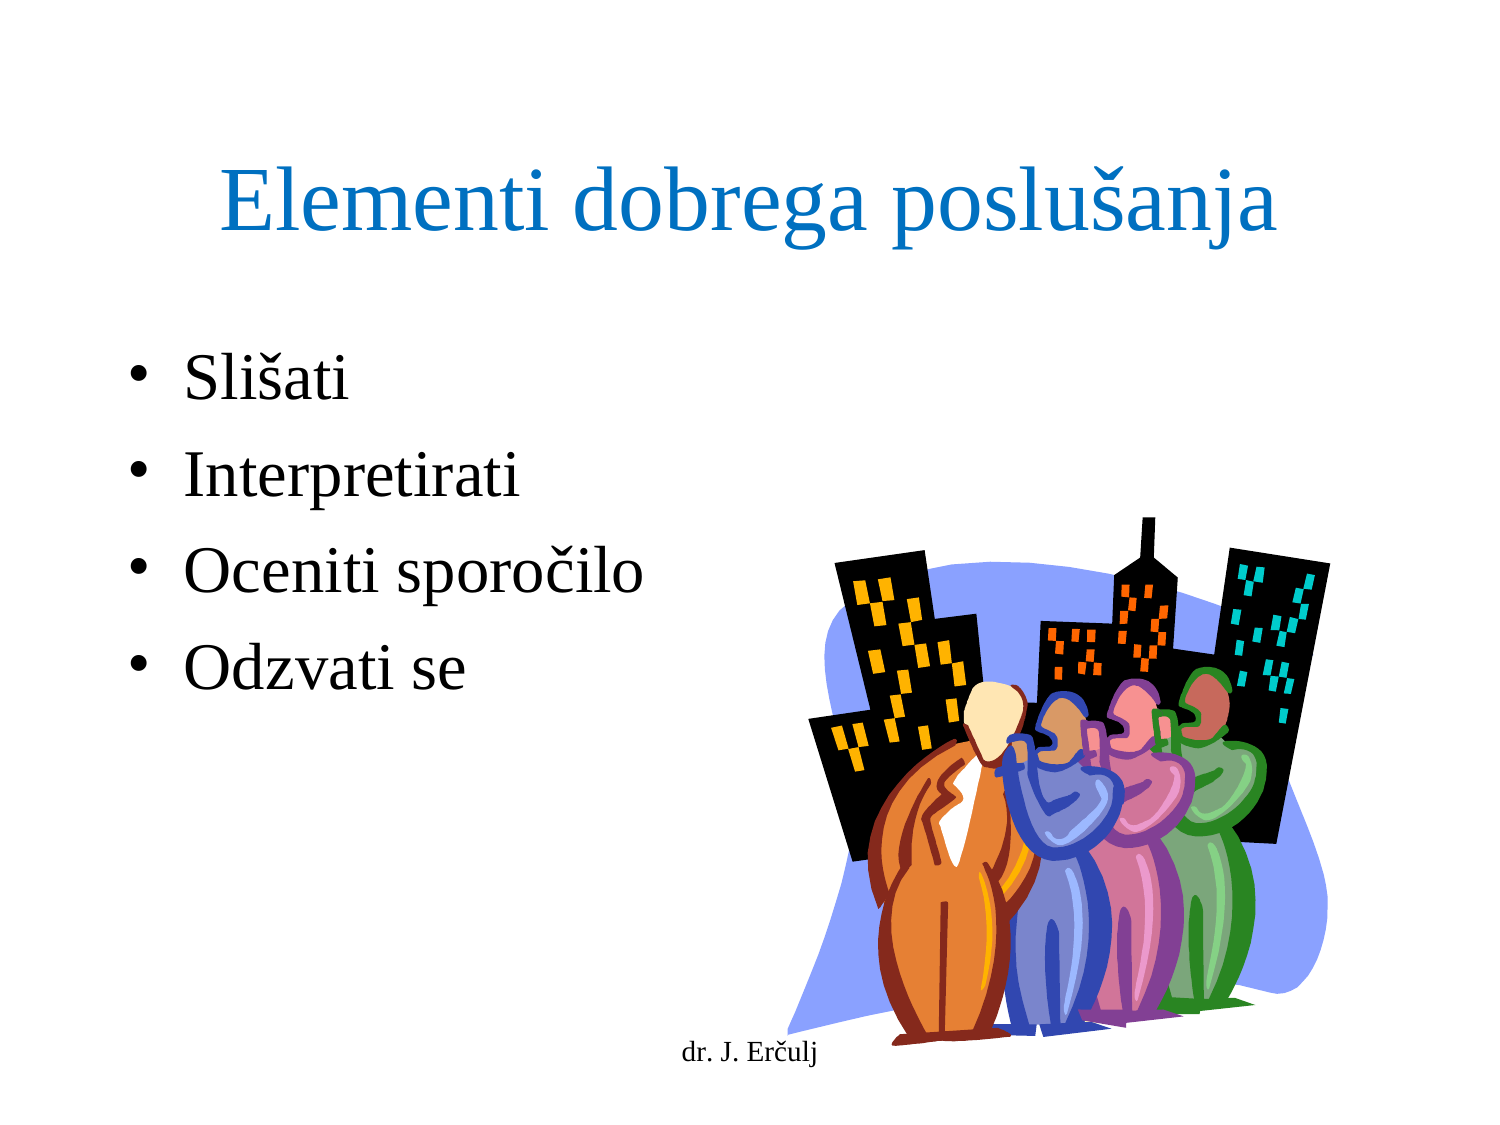

# Elementi dobrega poslušanja
Slišati
Interpretirati
Oceniti sporočilo
Odzvati se
dr. J. Erčulj